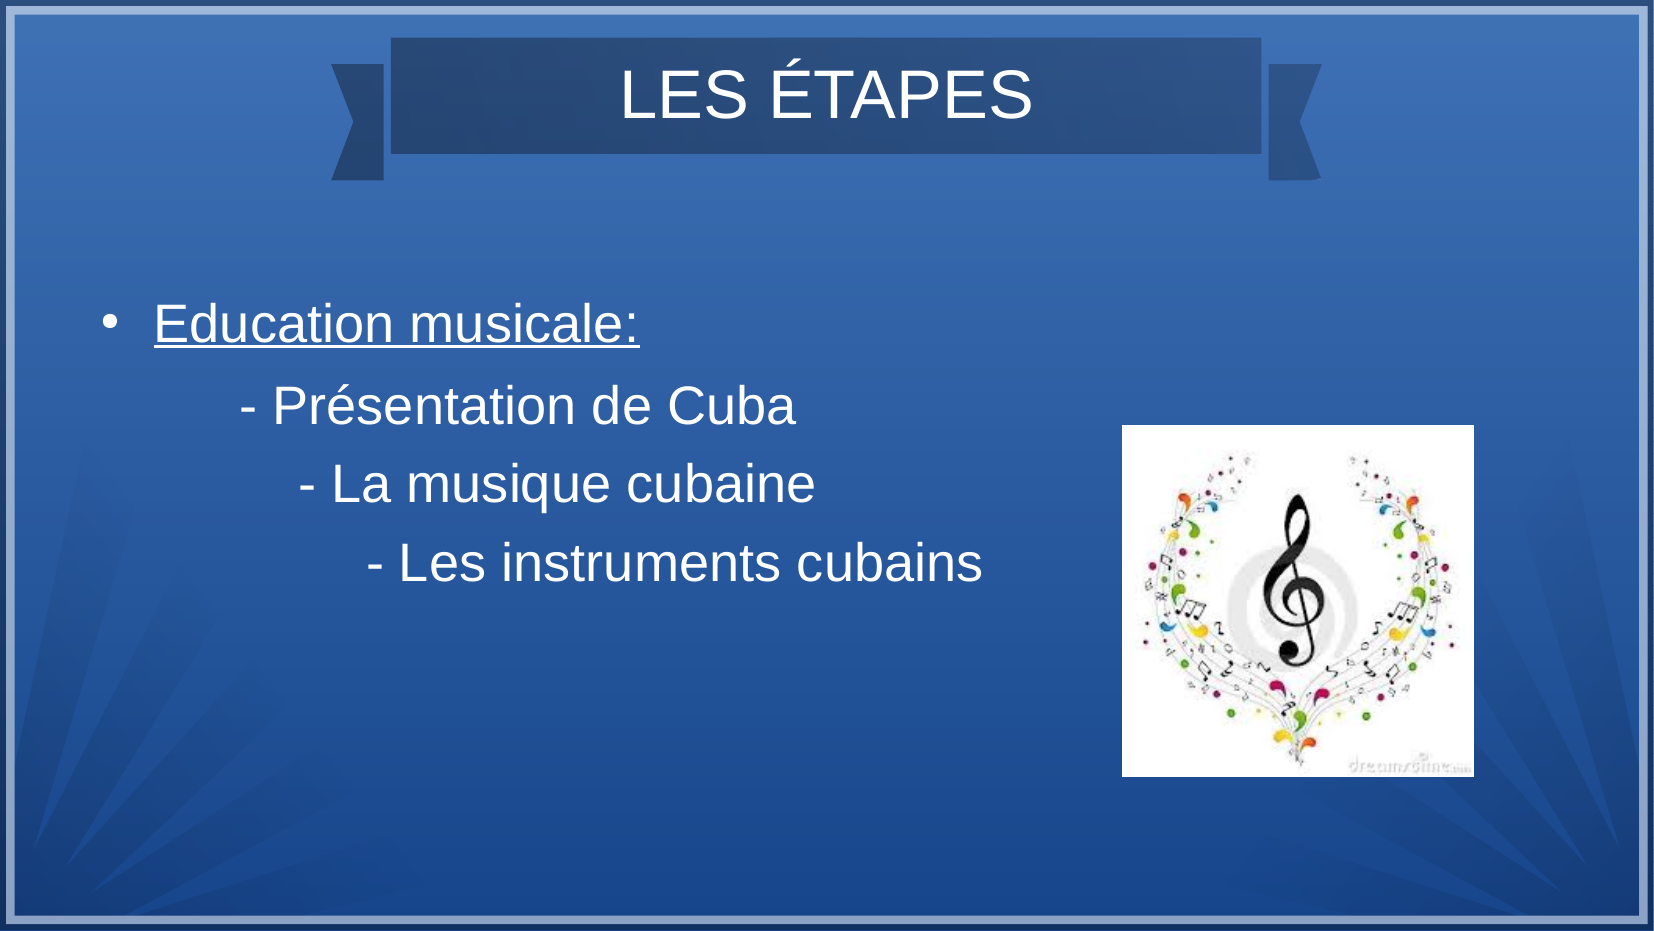

# LES ÉTAPES
Education musicale:
 - Présentation de Cuba
 	- La musique cubaine
- Les instruments cubains